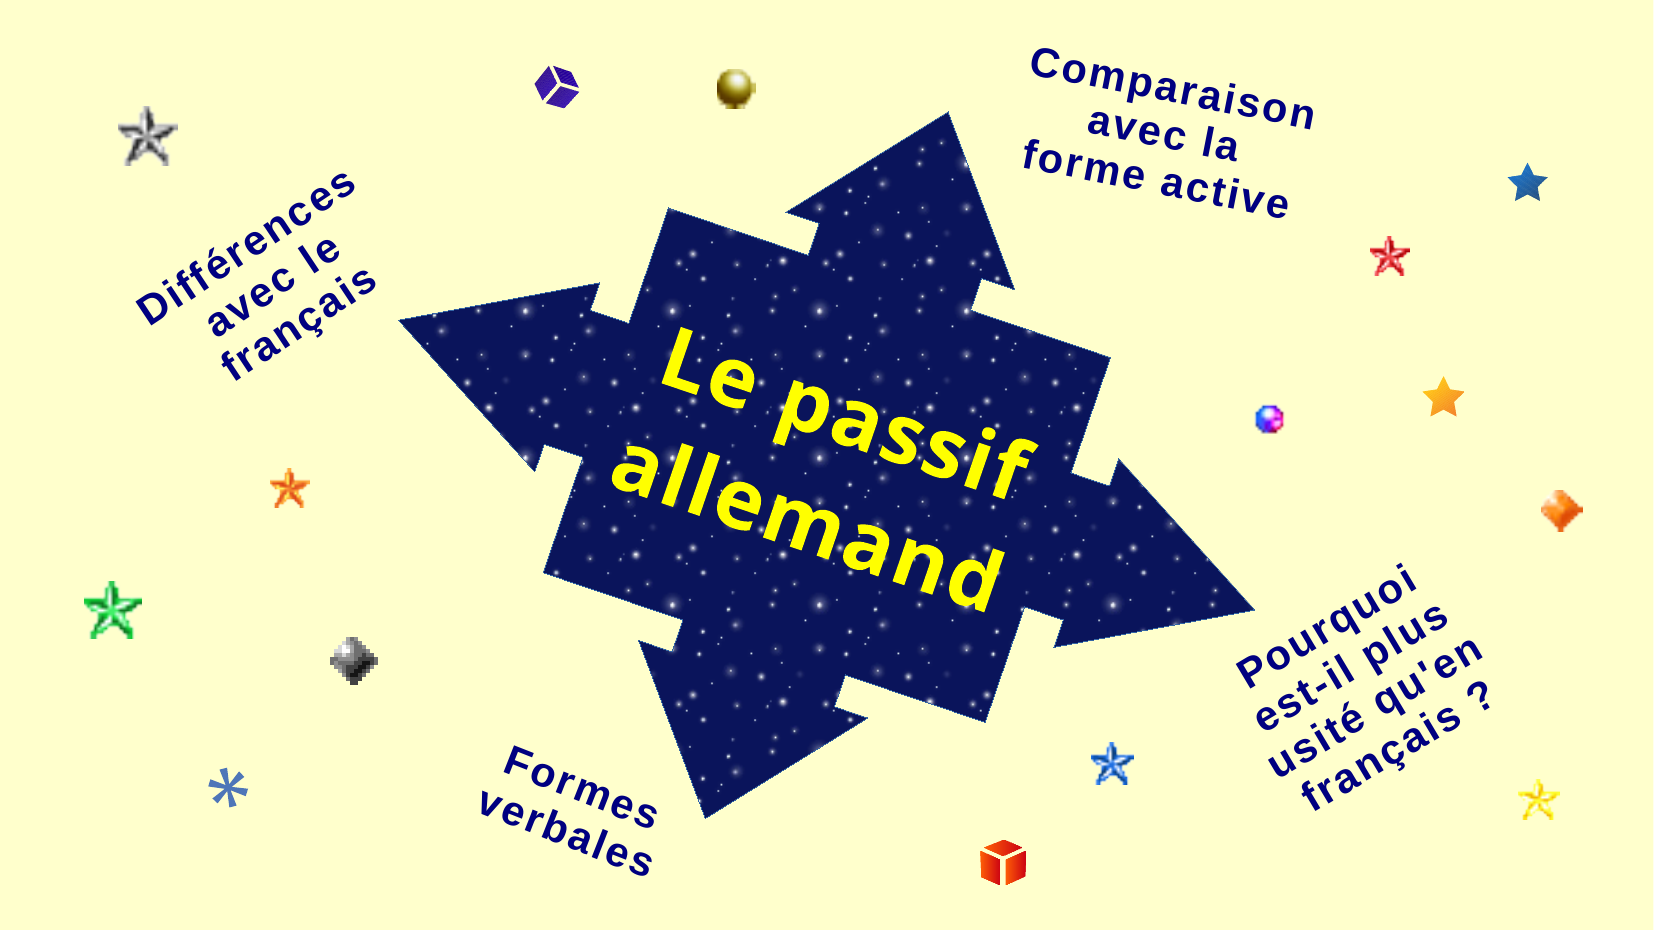

Comparaison avec la forme active
Le passif
allemand
Différences avec le français
Pourquoi est-il plus usité qu'en français ?
Formes verbales